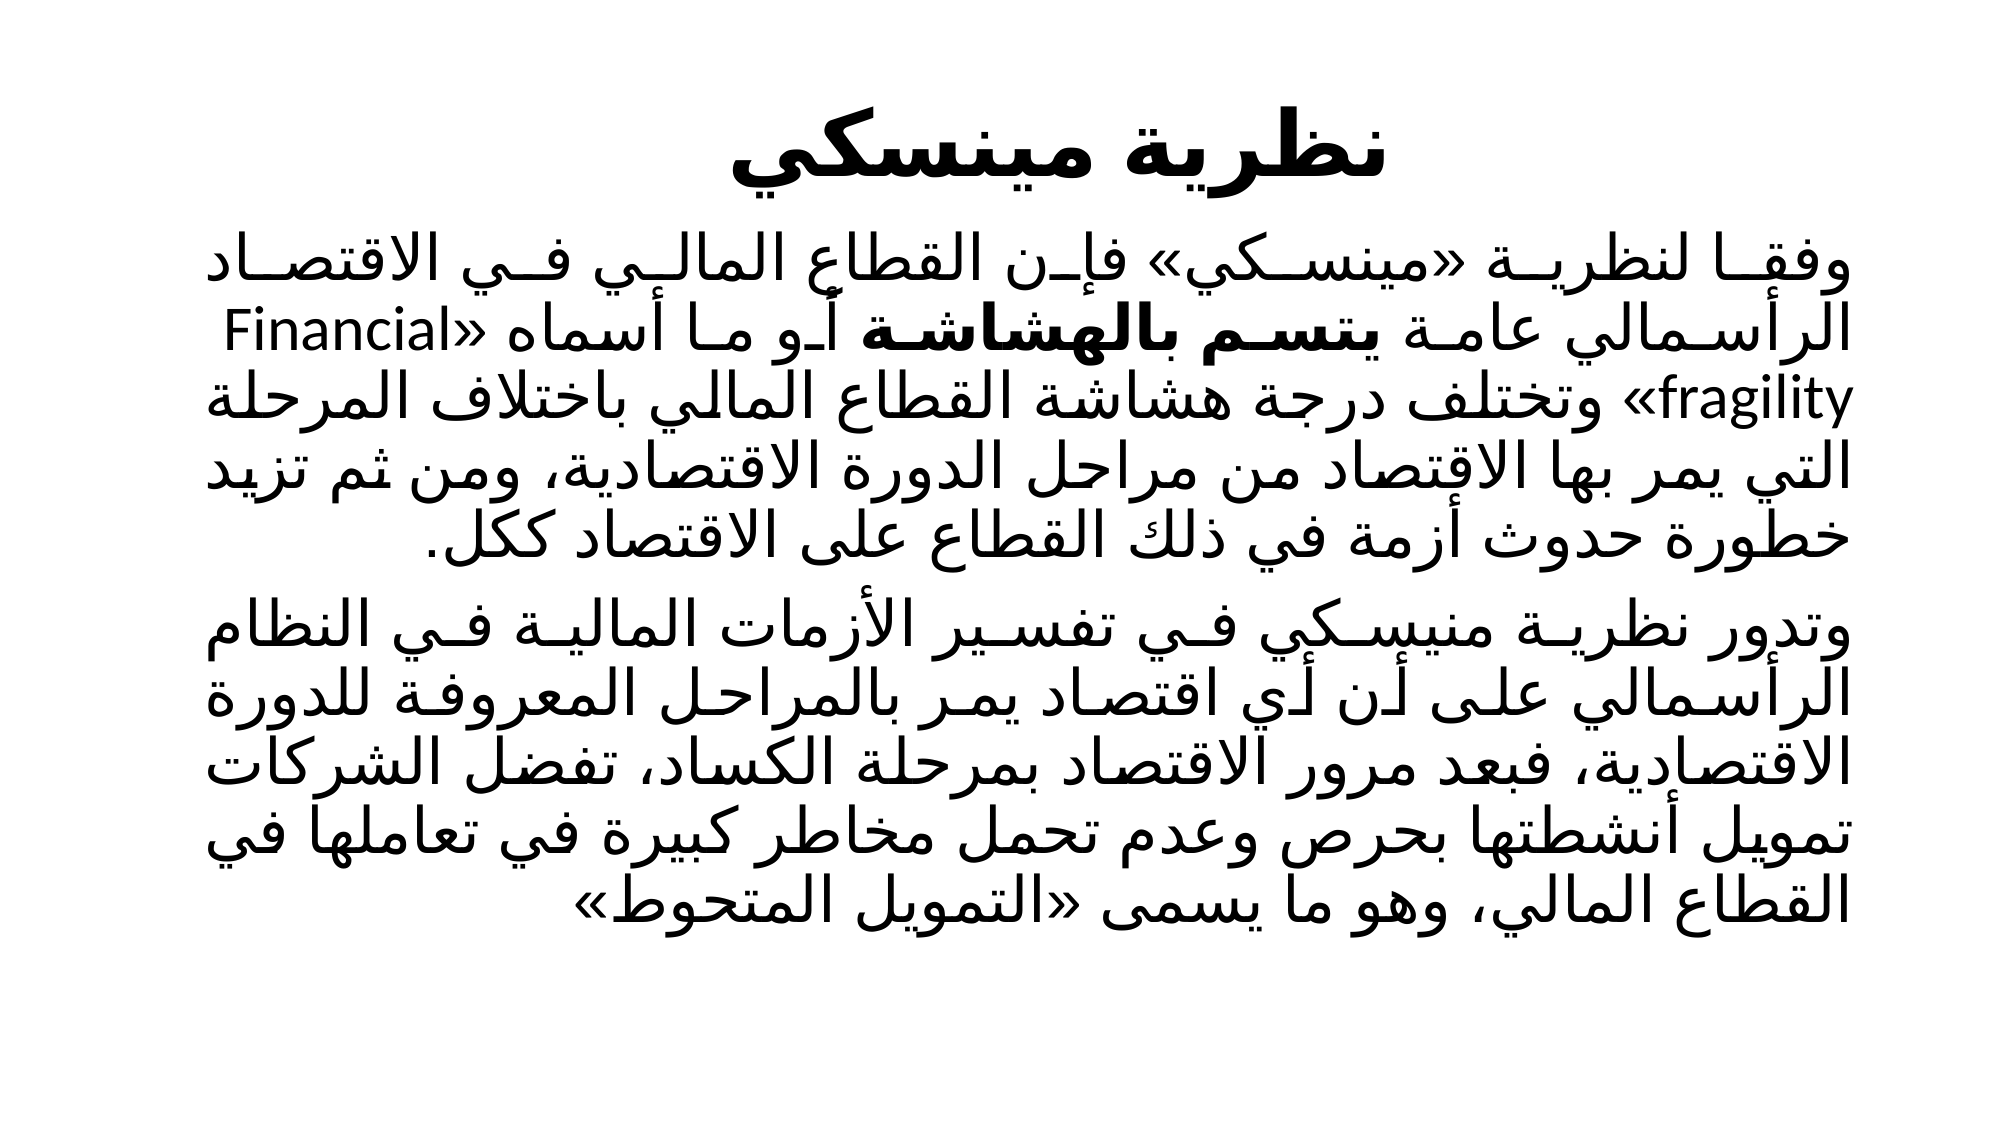

# نظرية مينسكي
وفقا لنظرية «مينسكي» فإن القطاع المالي في الاقتصاد الرأسمالي عامة يتسم بالهشاشة أو ما أسماه «Financial fragility» وتختلف درجة هشاشة القطاع المالي باختلاف المرحلة التي يمر بها الاقتصاد من مراحل الدورة الاقتصادية، ومن ثم تزيد خطورة حدوث أزمة في ذلك القطاع على الاقتصاد ككل.
وتدور نظرية منيسكي في تفسير الأزمات المالية في النظام الرأسمالي على أن أي اقتصاد يمر بالمراحل المعروفة للدورة الاقتصادية، فبعد مرور الاقتصاد بمرحلة الكساد، تفضل الشركات تمويل أنشطتها بحرص وعدم تحمل مخاطر كبيرة في تعاملها في القطاع المالي، وهو ما يسمى «التمويل المتحوط»